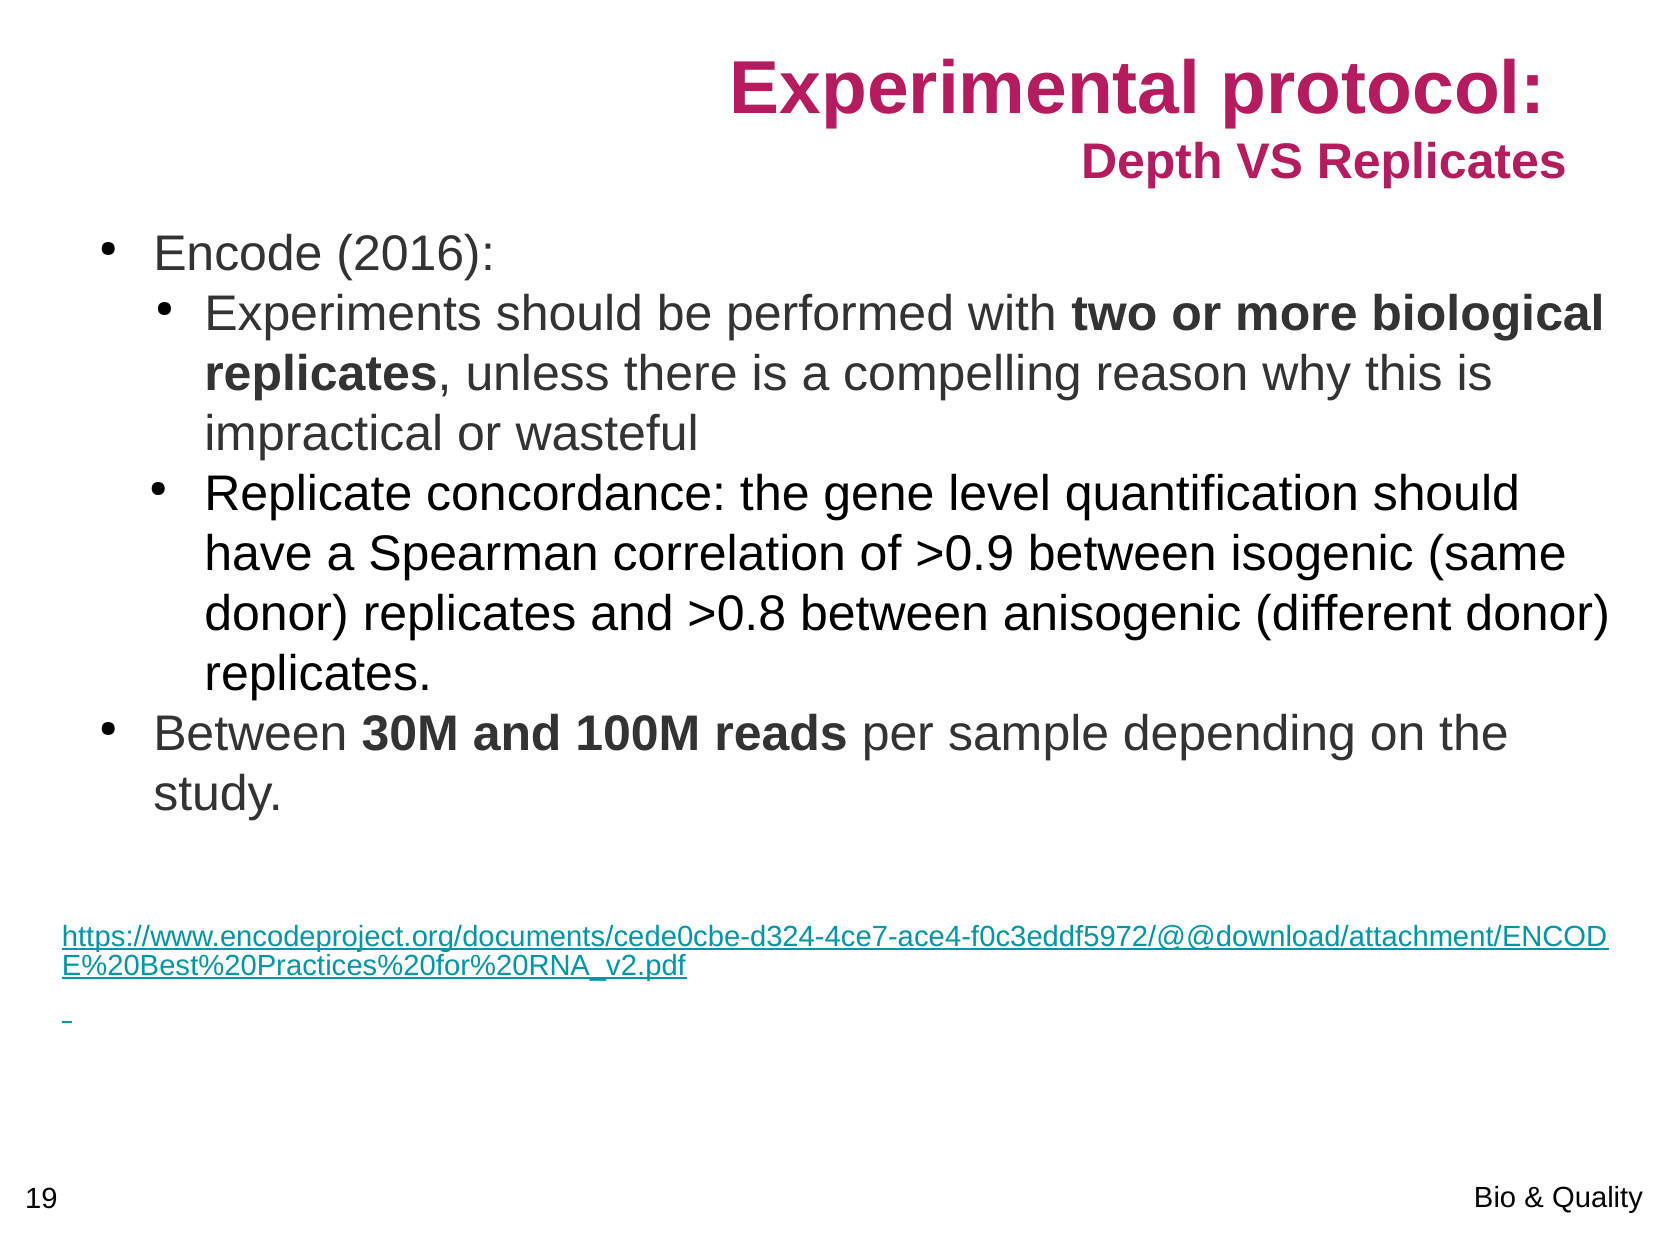

Experimental protocol:
Depth VS Replicates
Encode (2016):
Experiments should be performed with two or more biological replicates, unless there is a compelling reason why this is impractical or wasteful
Replicate concordance: the gene level quantification should have a Spearman correlation of >0.9 between isogenic (same donor) replicates and >0.8 between anisogenic (different donor) replicates.
Between 30M and 100M reads per sample depending on the study.
https://www.encodeproject.org/documents/cede0cbe-d324-4ce7-ace4-f0c3eddf5972/@@download/attachment/ENCODE%20Best%20Practices%20for%20RNA_v2.pdf